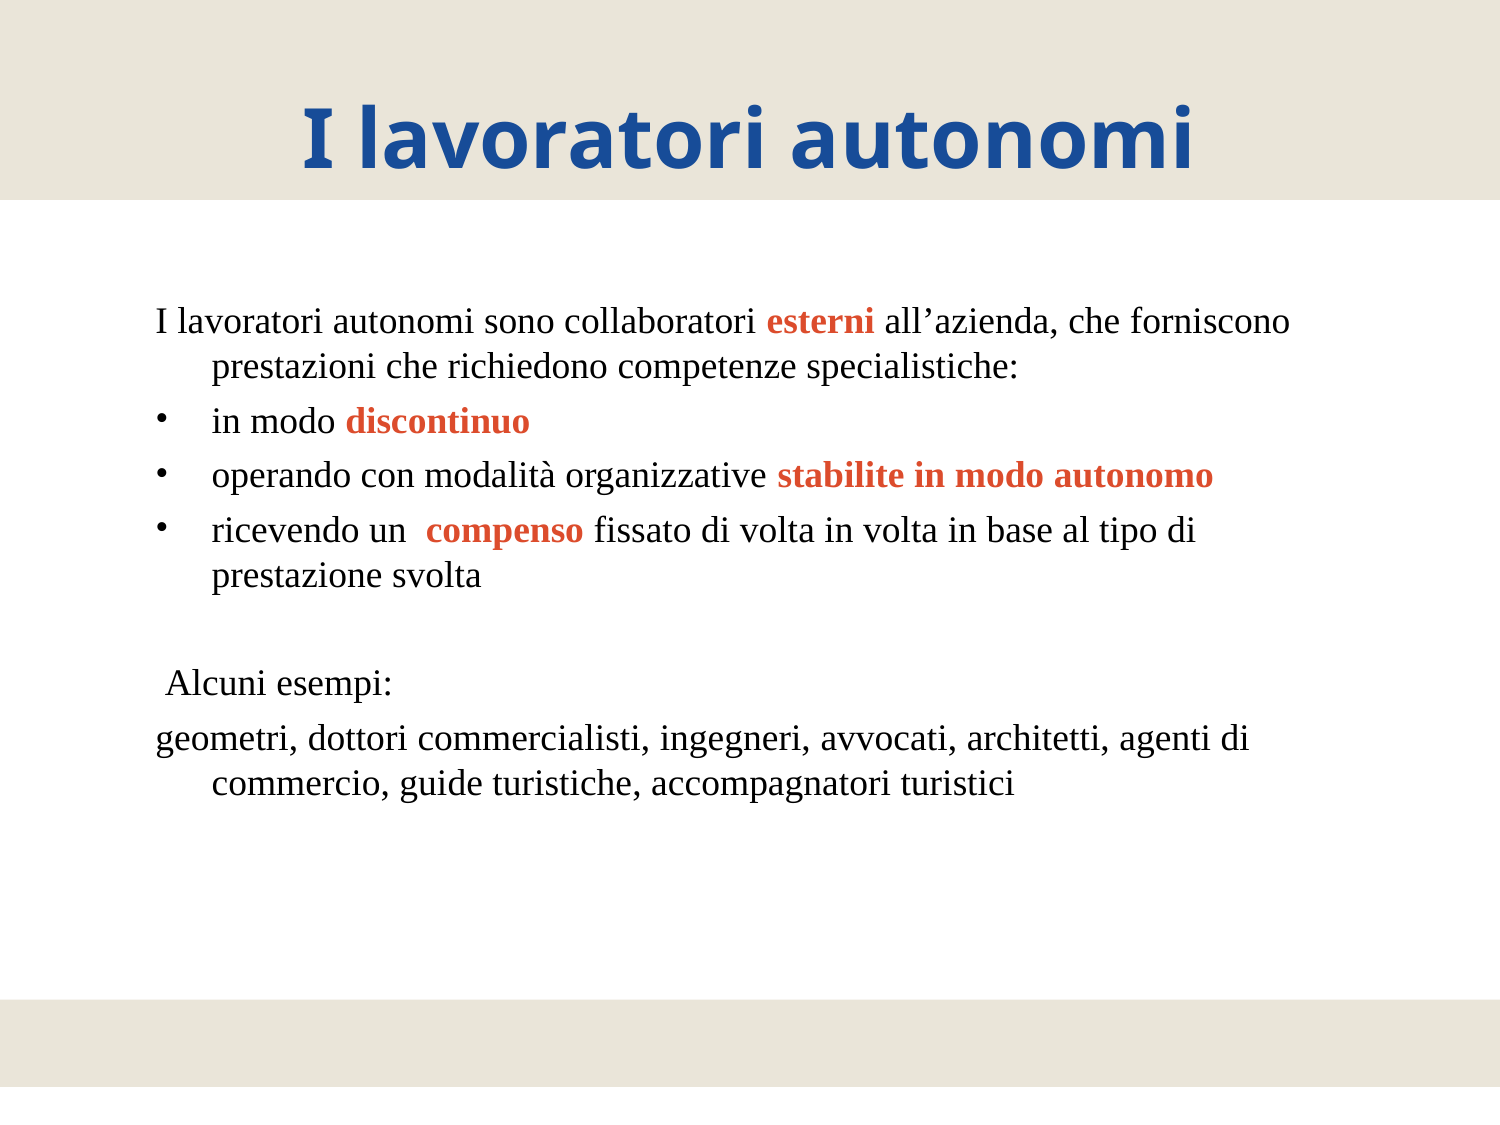

# I lavoratori autonomi
I lavoratori autonomi sono collaboratori esterni all’azienda, che forniscono prestazioni che richiedono competenze specialistiche:
in modo discontinuo
operando con modalità organizzative stabilite in modo autonomo
ricevendo un compenso fissato di volta in volta in base al tipo di prestazione svolta
 Alcuni esempi:
geometri, dottori commercialisti, ingegneri, avvocati, architetti, agenti di commercio, guide turistiche, accompagnatori turistici